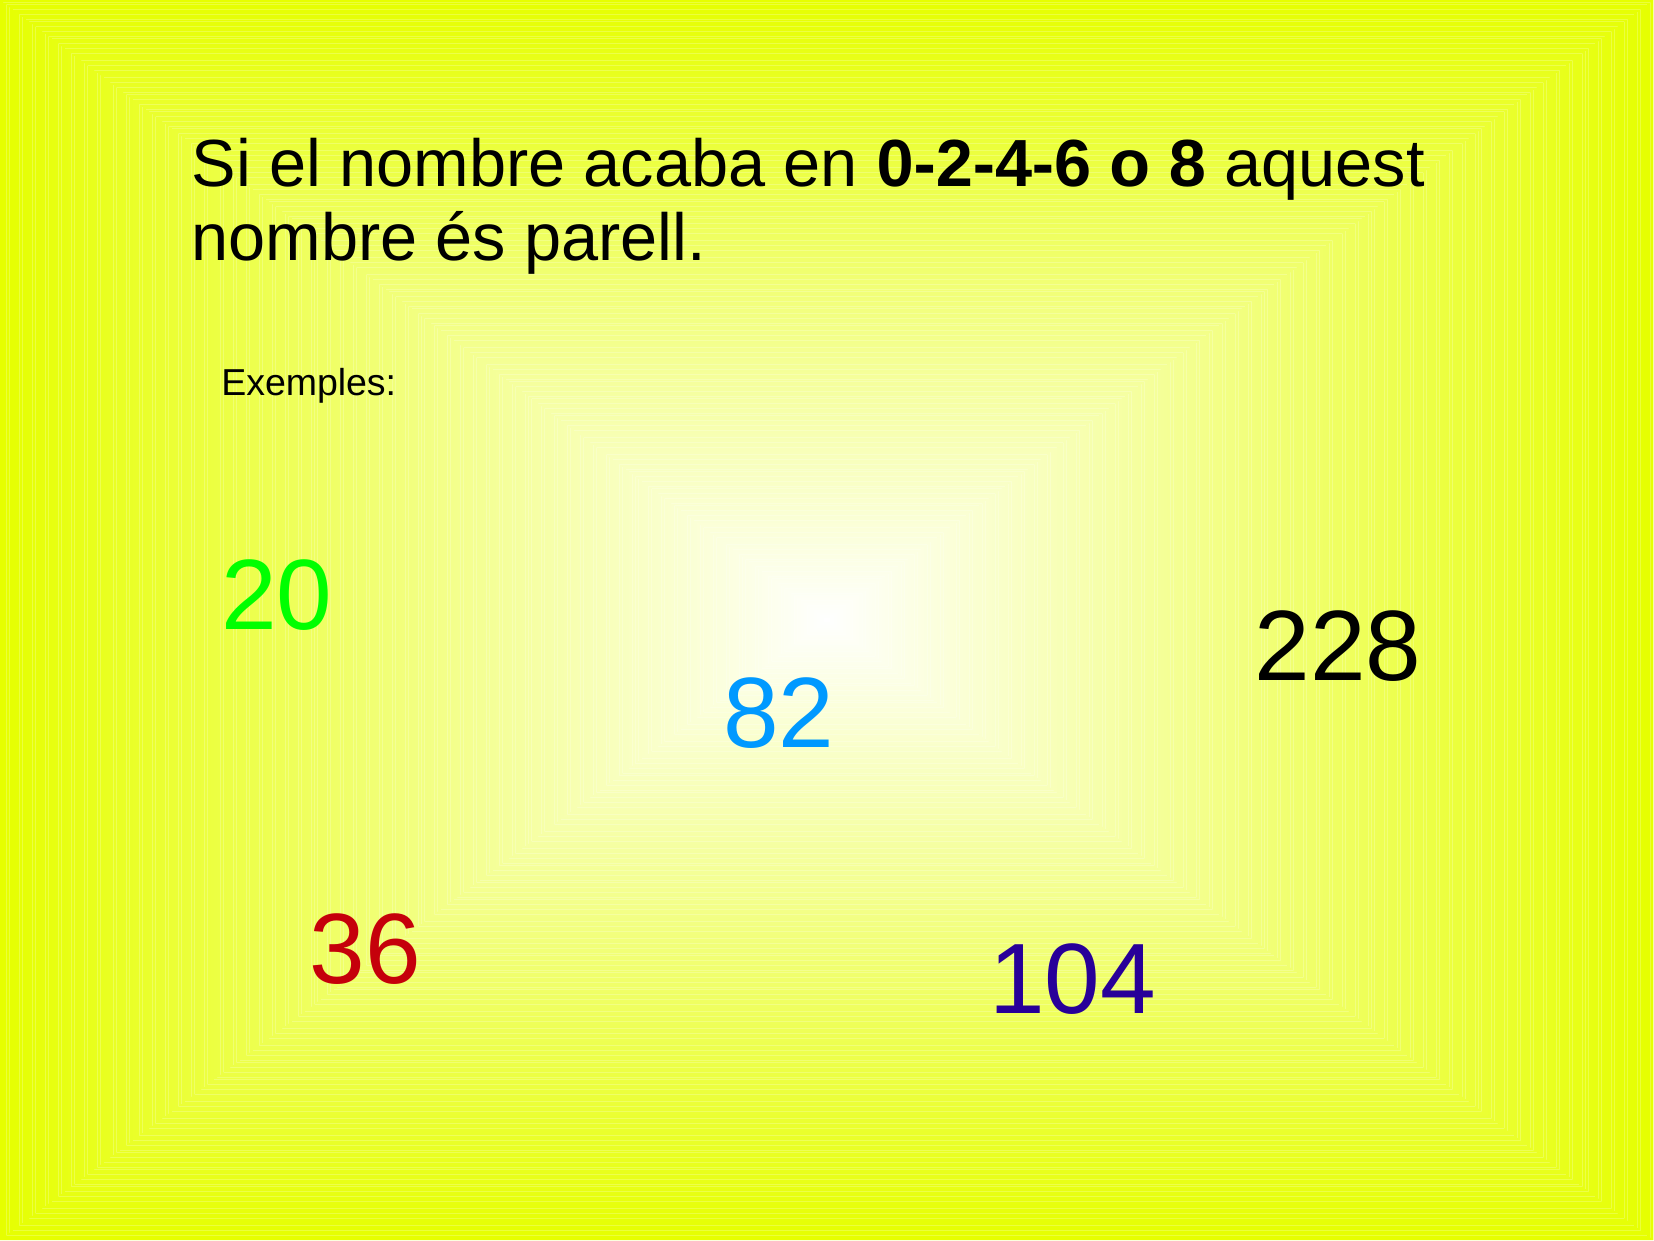

Si el nombre acaba en 0-2-4-6 o 8 aquest nombre és parell.
Exemples:
20
228
82
36
104